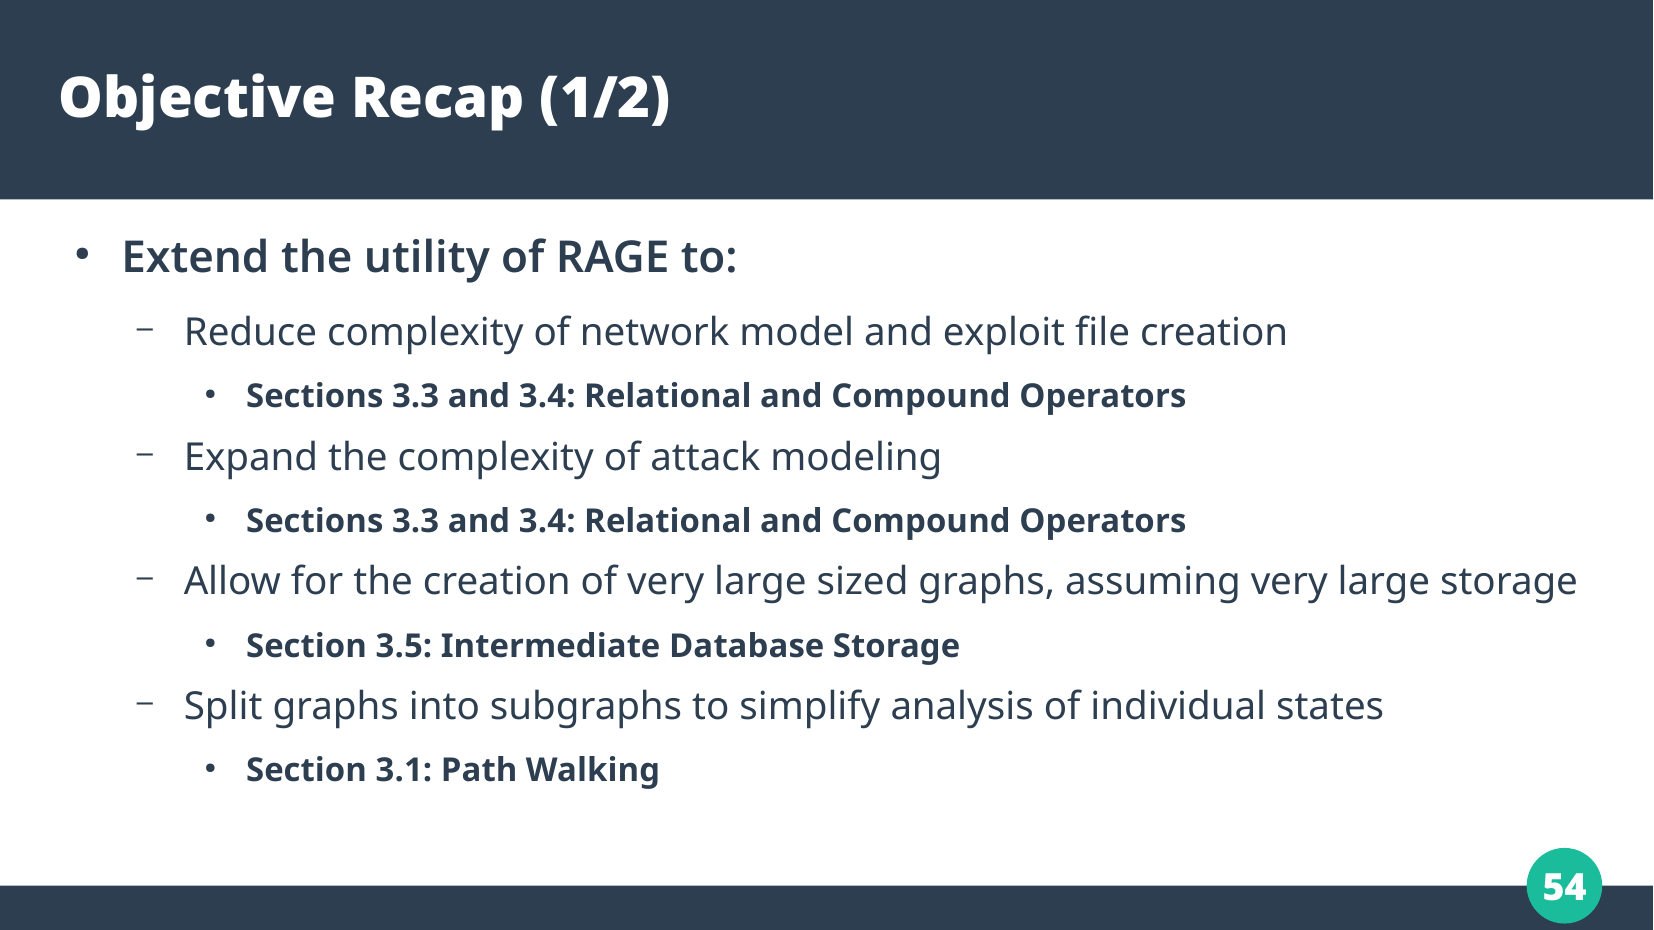

# Objective Recap (1/2)
Extend the utility of RAGE to:
Reduce complexity of network model and exploit file creation
Sections 3.3 and 3.4: Relational and Compound Operators
Expand the complexity of attack modeling
Sections 3.3 and 3.4: Relational and Compound Operators
Allow for the creation of very large sized graphs, assuming very large storage
Section 3.5: Intermediate Database Storage
Split graphs into subgraphs to simplify analysis of individual states
Section 3.1: Path Walking